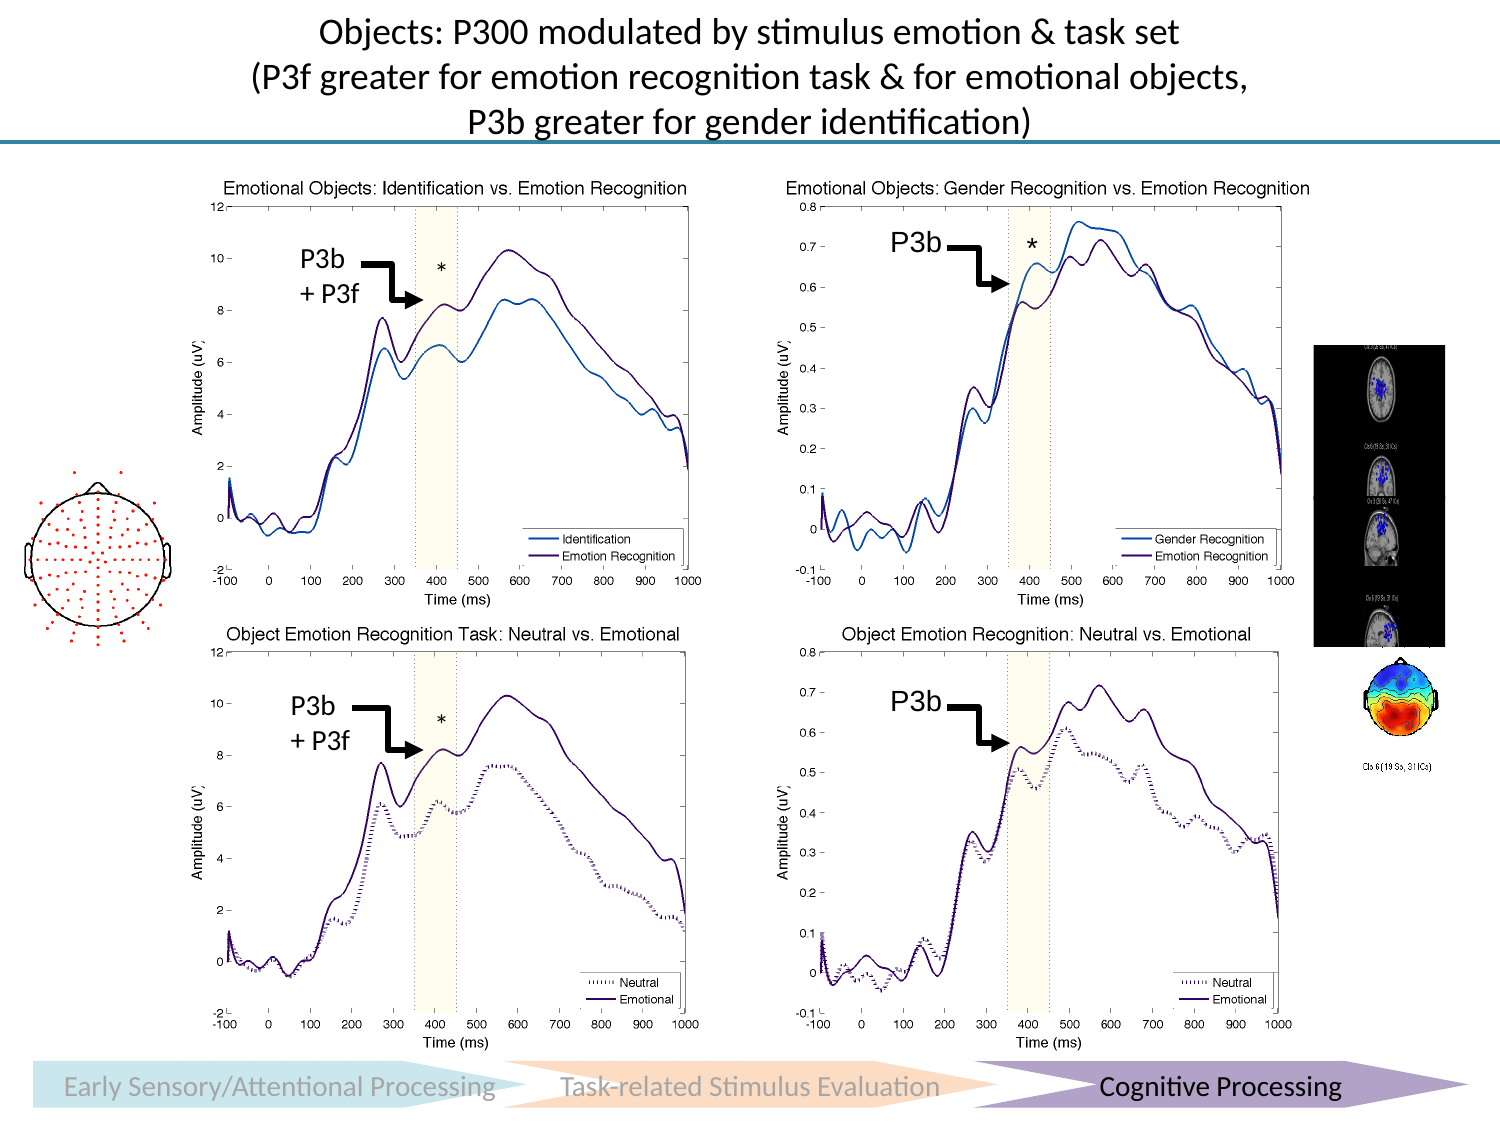

# Objects: P300 modulated by stimulus emotion & task set (P3f greater for emotion recognition task & for emotional objects, P3b greater for gender identification)
P3b
*
P3b
+ P3f
*
P3b
P3b
+ P3f
*
Early Sensory/Attentional Processing
Task-related Stimulus Evaluation
Cognitive Processing